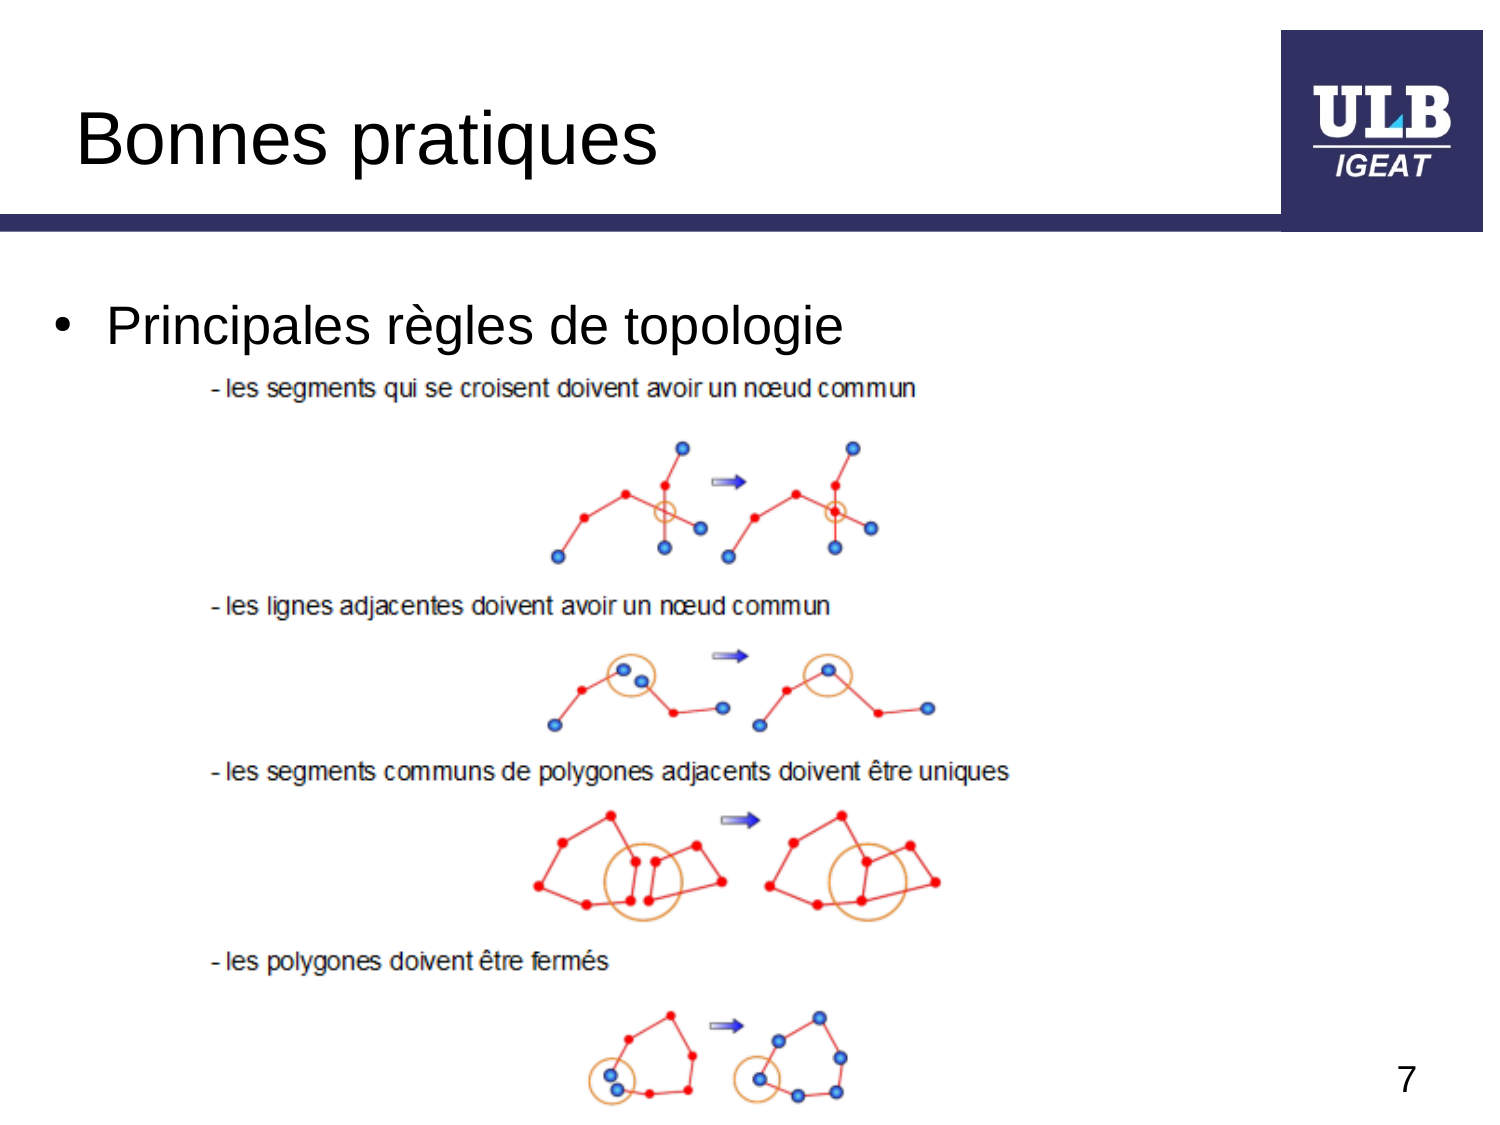

# Bonnes pratiques
Principales règles de topologie